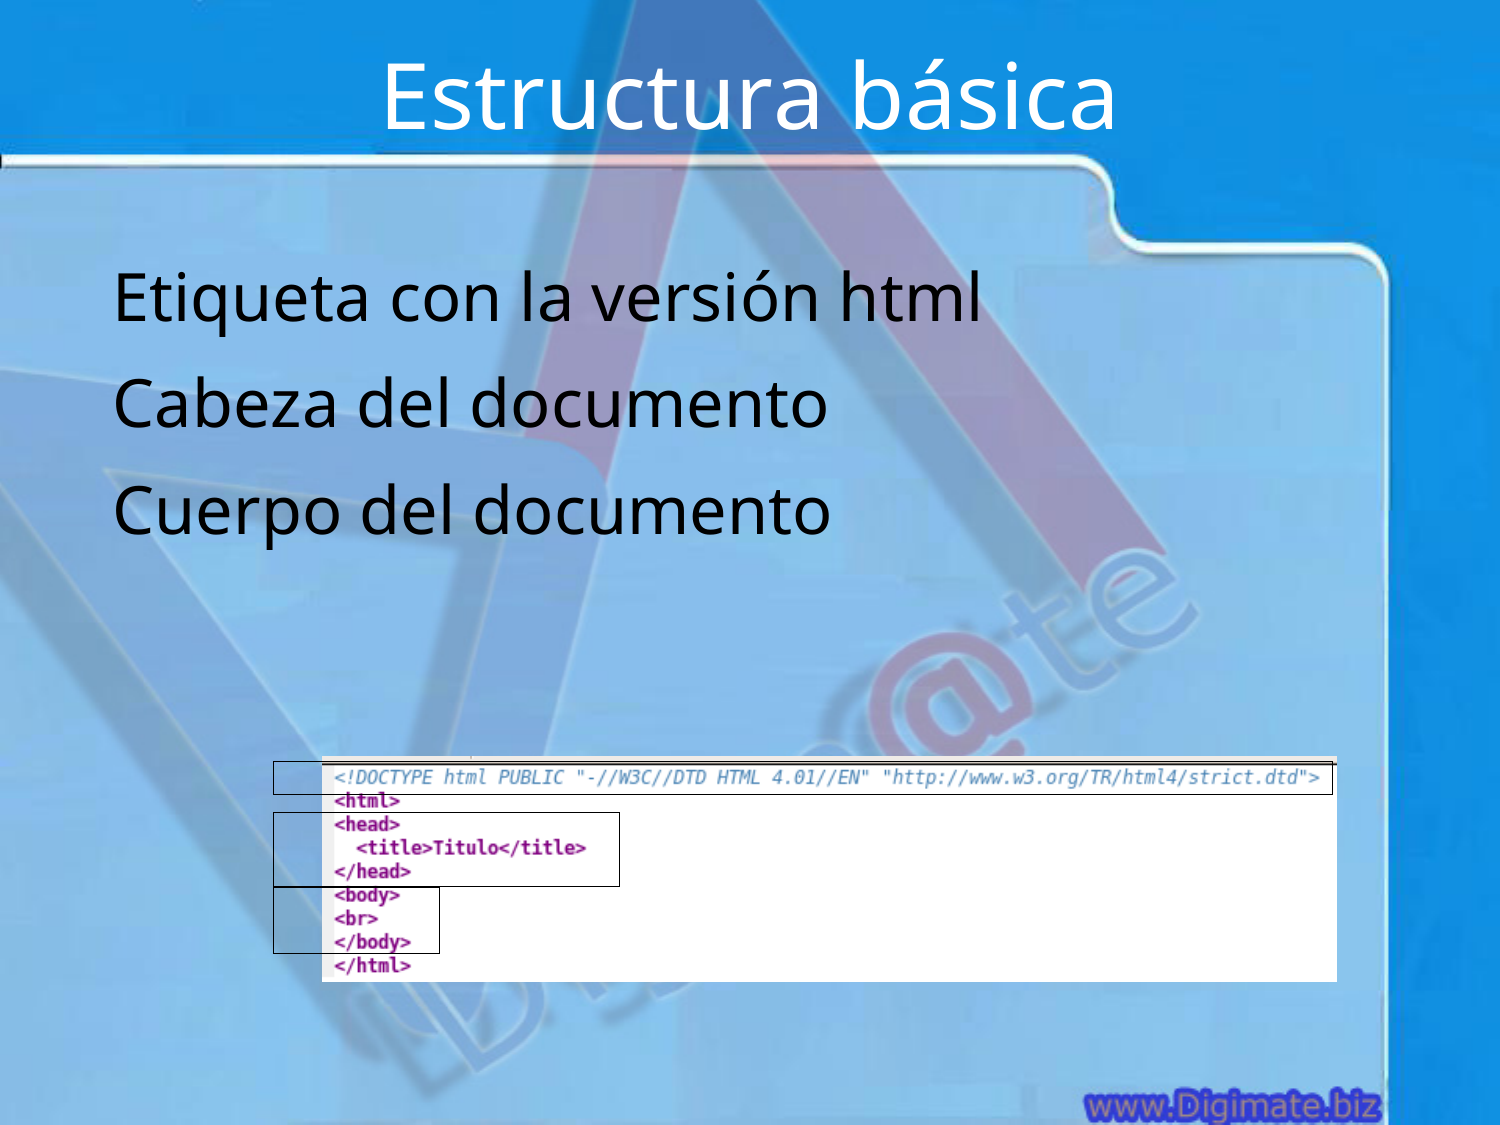

# Estructura básica
Etiqueta con la versión html
Cabeza del documento
Cuerpo del documento